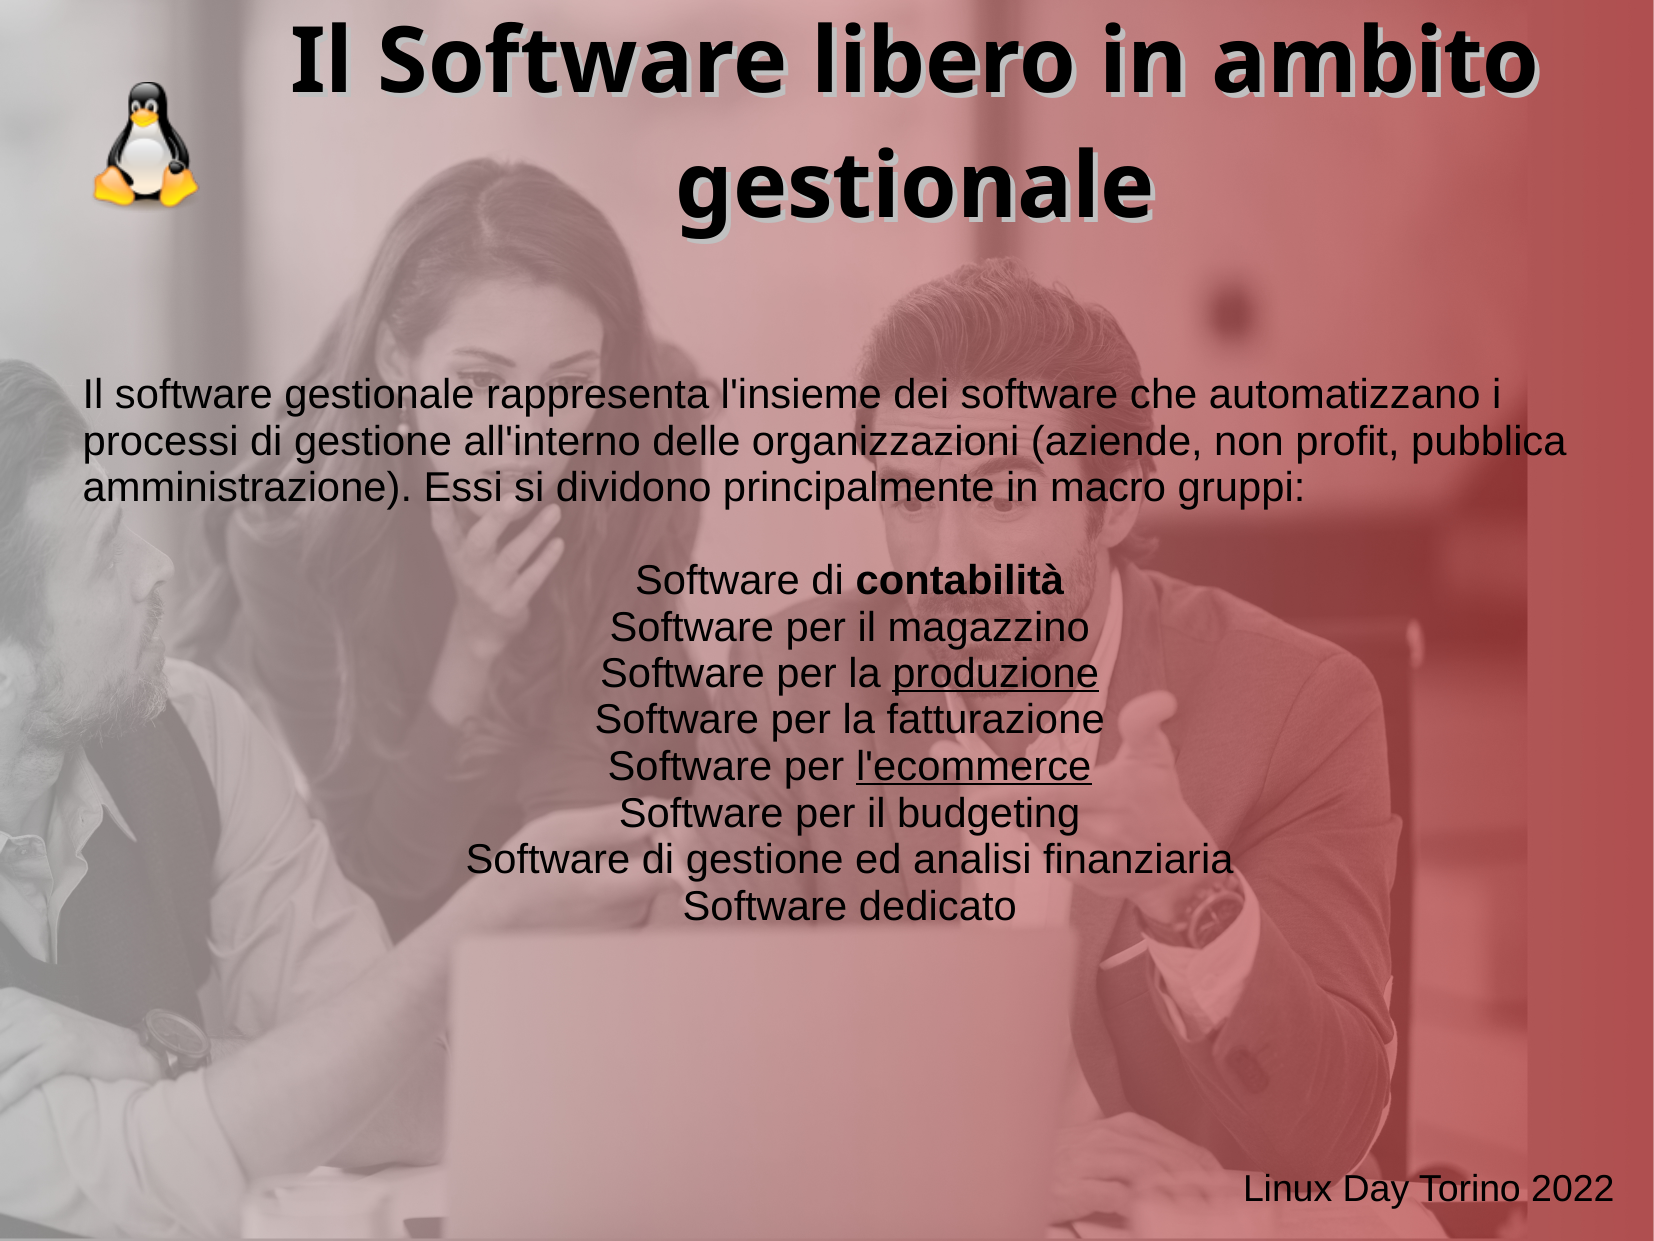

# Il Software libero in ambito gestionale
Il software gestionale rappresenta l'insieme dei software che automatizzano i processi di gestione all'interno delle organizzazioni (aziende, non profit, pubblica amministrazione). Essi si dividono principalmente in macro gruppi:
 Software di contabilità
 Software per il magazzino
 Software per la produzione
 Software per la fatturazione
 Software per l'ecommerce
 Software per il budgeting
 Software di gestione ed analisi finanziaria
 Software dedicato
Linux Day Torino 2022